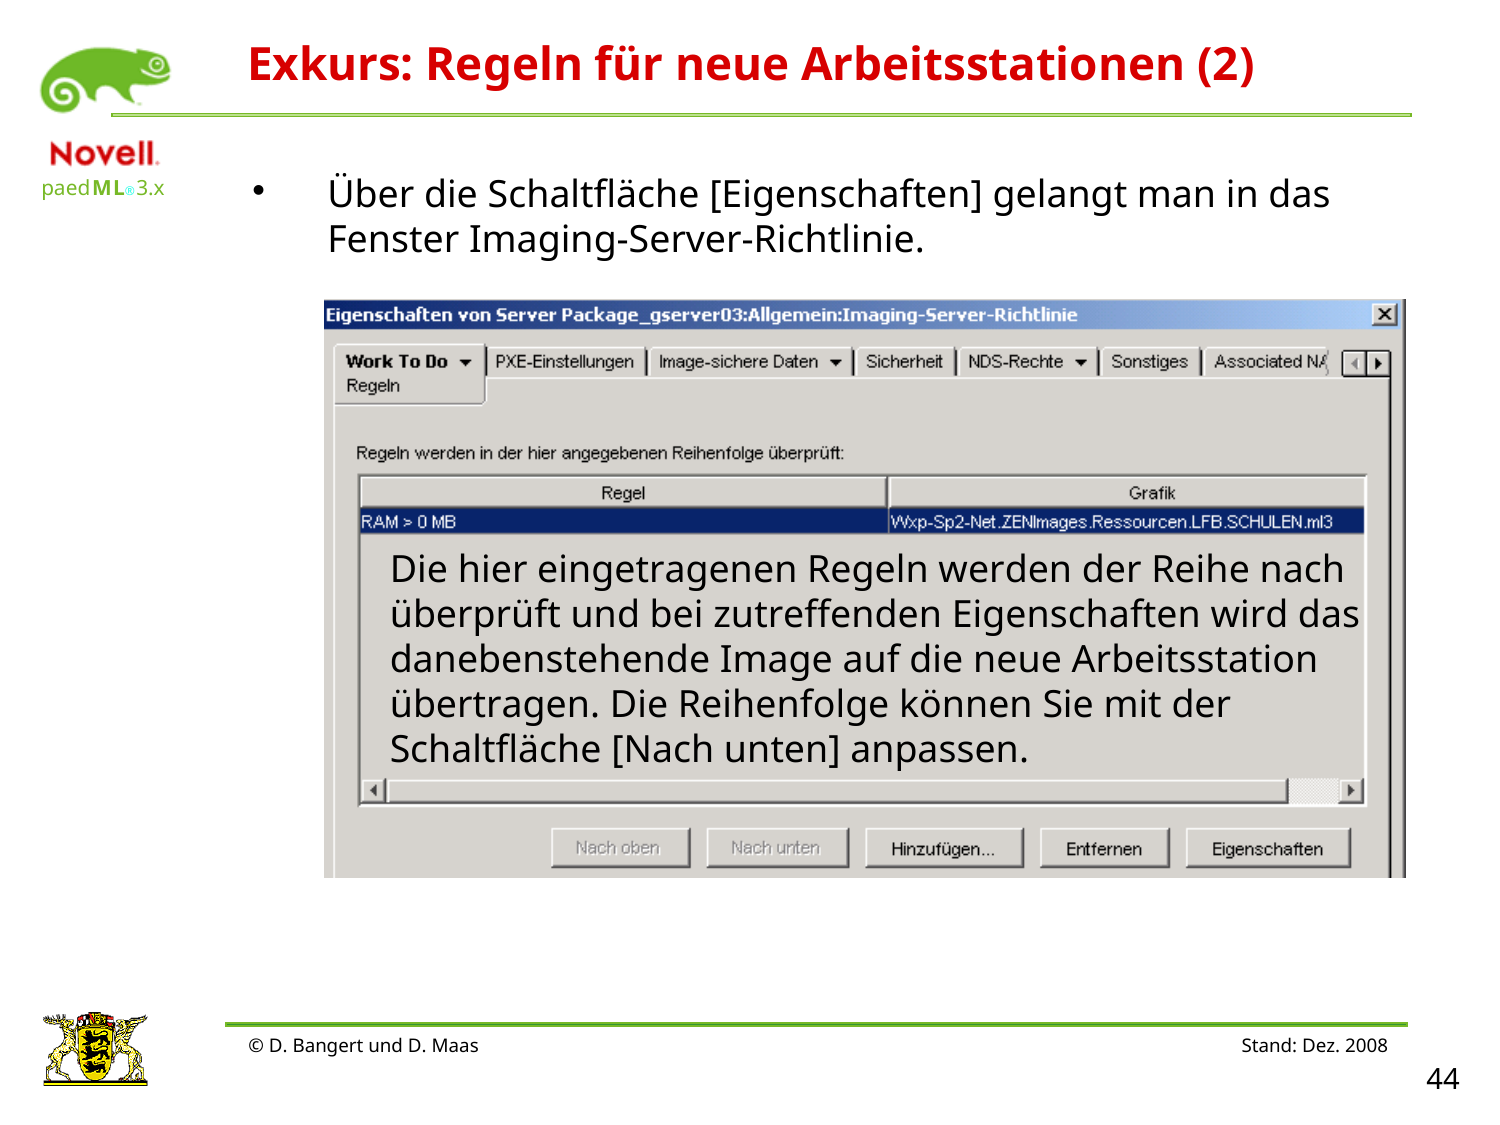

# Exkurs: Regeln für neue Arbeitsstationen (2)‏
Über die Schaltfläche [Eigenschaften] gelangt man in das Fenster Imaging-Server-Richtlinie.
Die hier eingetragenen Regeln werden der Reihe nach überprüft und bei zutreffenden Eigenschaften wird das danebenstehende Image auf die neue Arbeitsstation übertragen. Die Reihenfolge können Sie mit der Schaltfläche [Nach unten] anpassen.
© D. Bangert und D. Maas
Dez. 2008
44